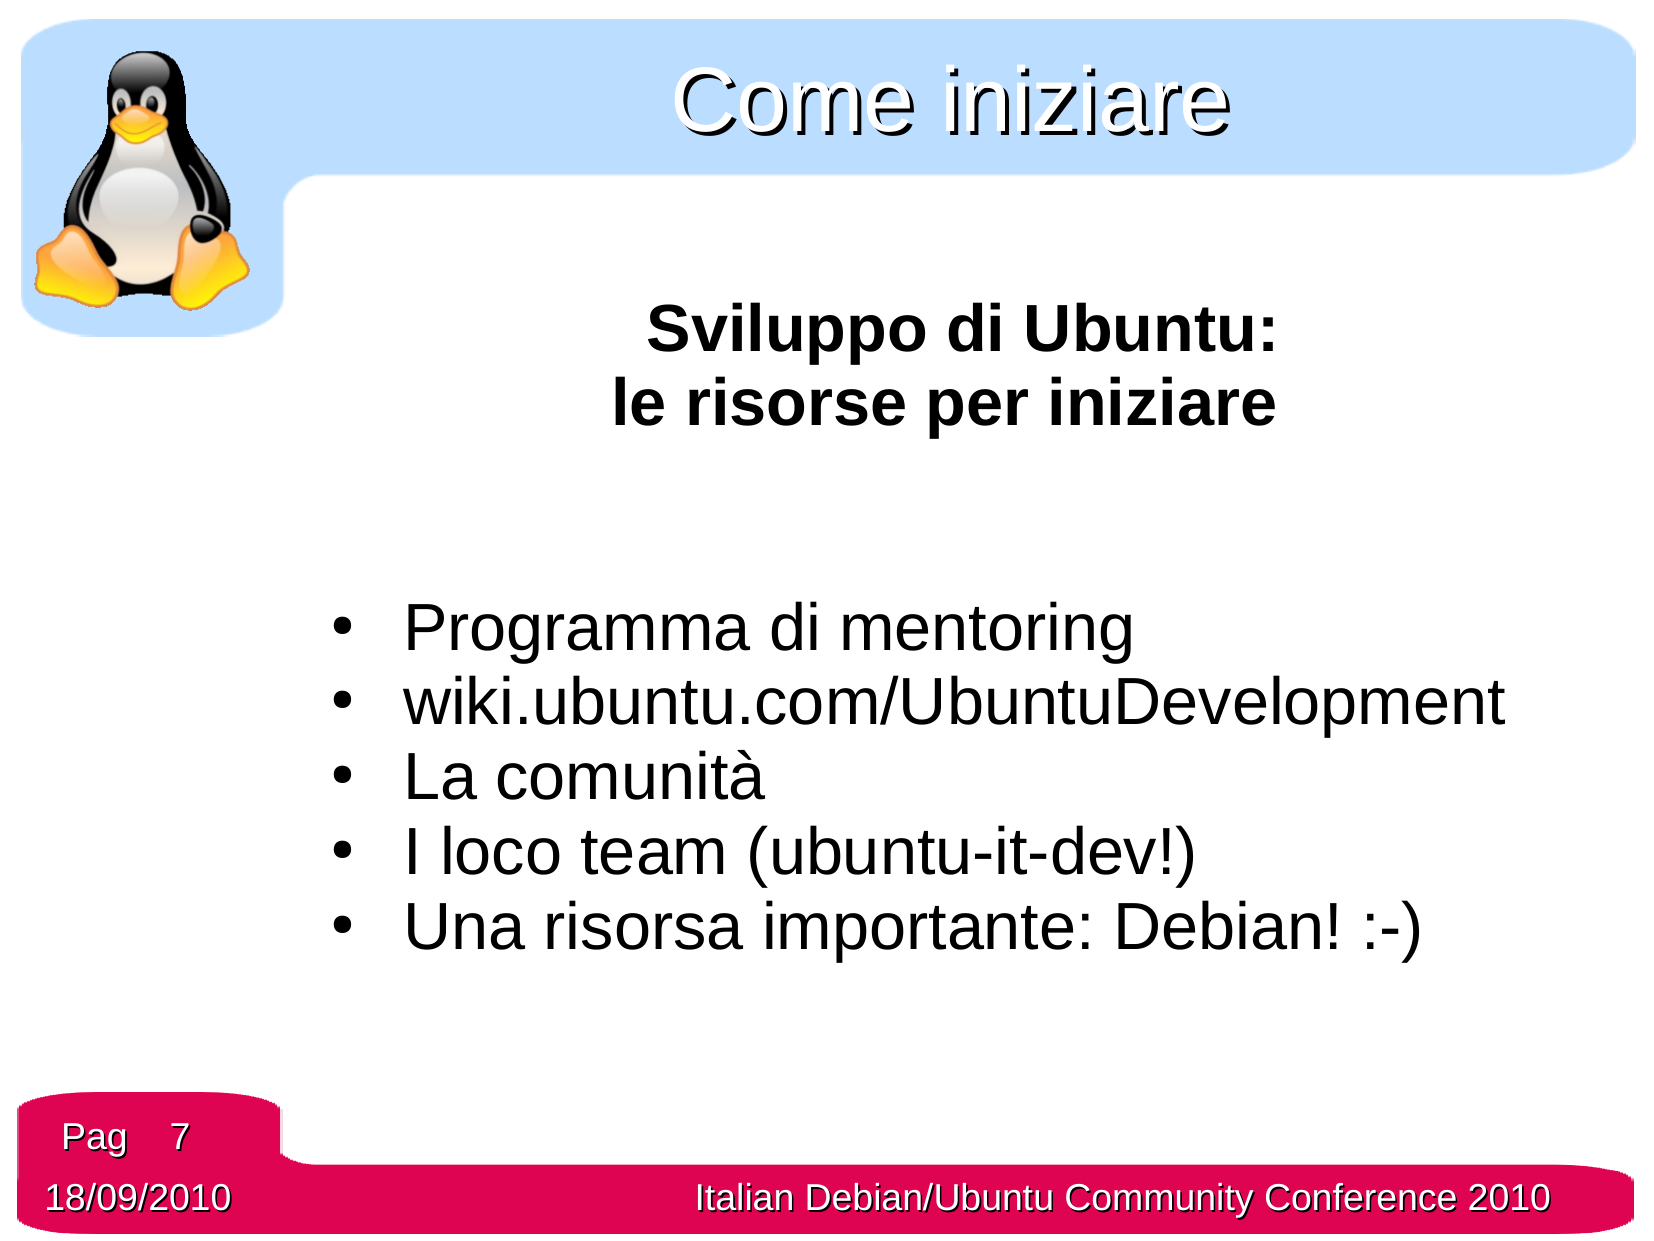

# Come iniziare
 Sviluppo di Ubuntu:
le risorse per iniziare
 Programma di mentoring
 wiki.ubuntu.com/UbuntuDevelopment
 La comunità
 I loco team (ubuntu-it-dev!)
 Una risorsa importante: Debian! :-)
Pag
Italian Debian/Ubuntu Community Conference 2010
18/09/2010